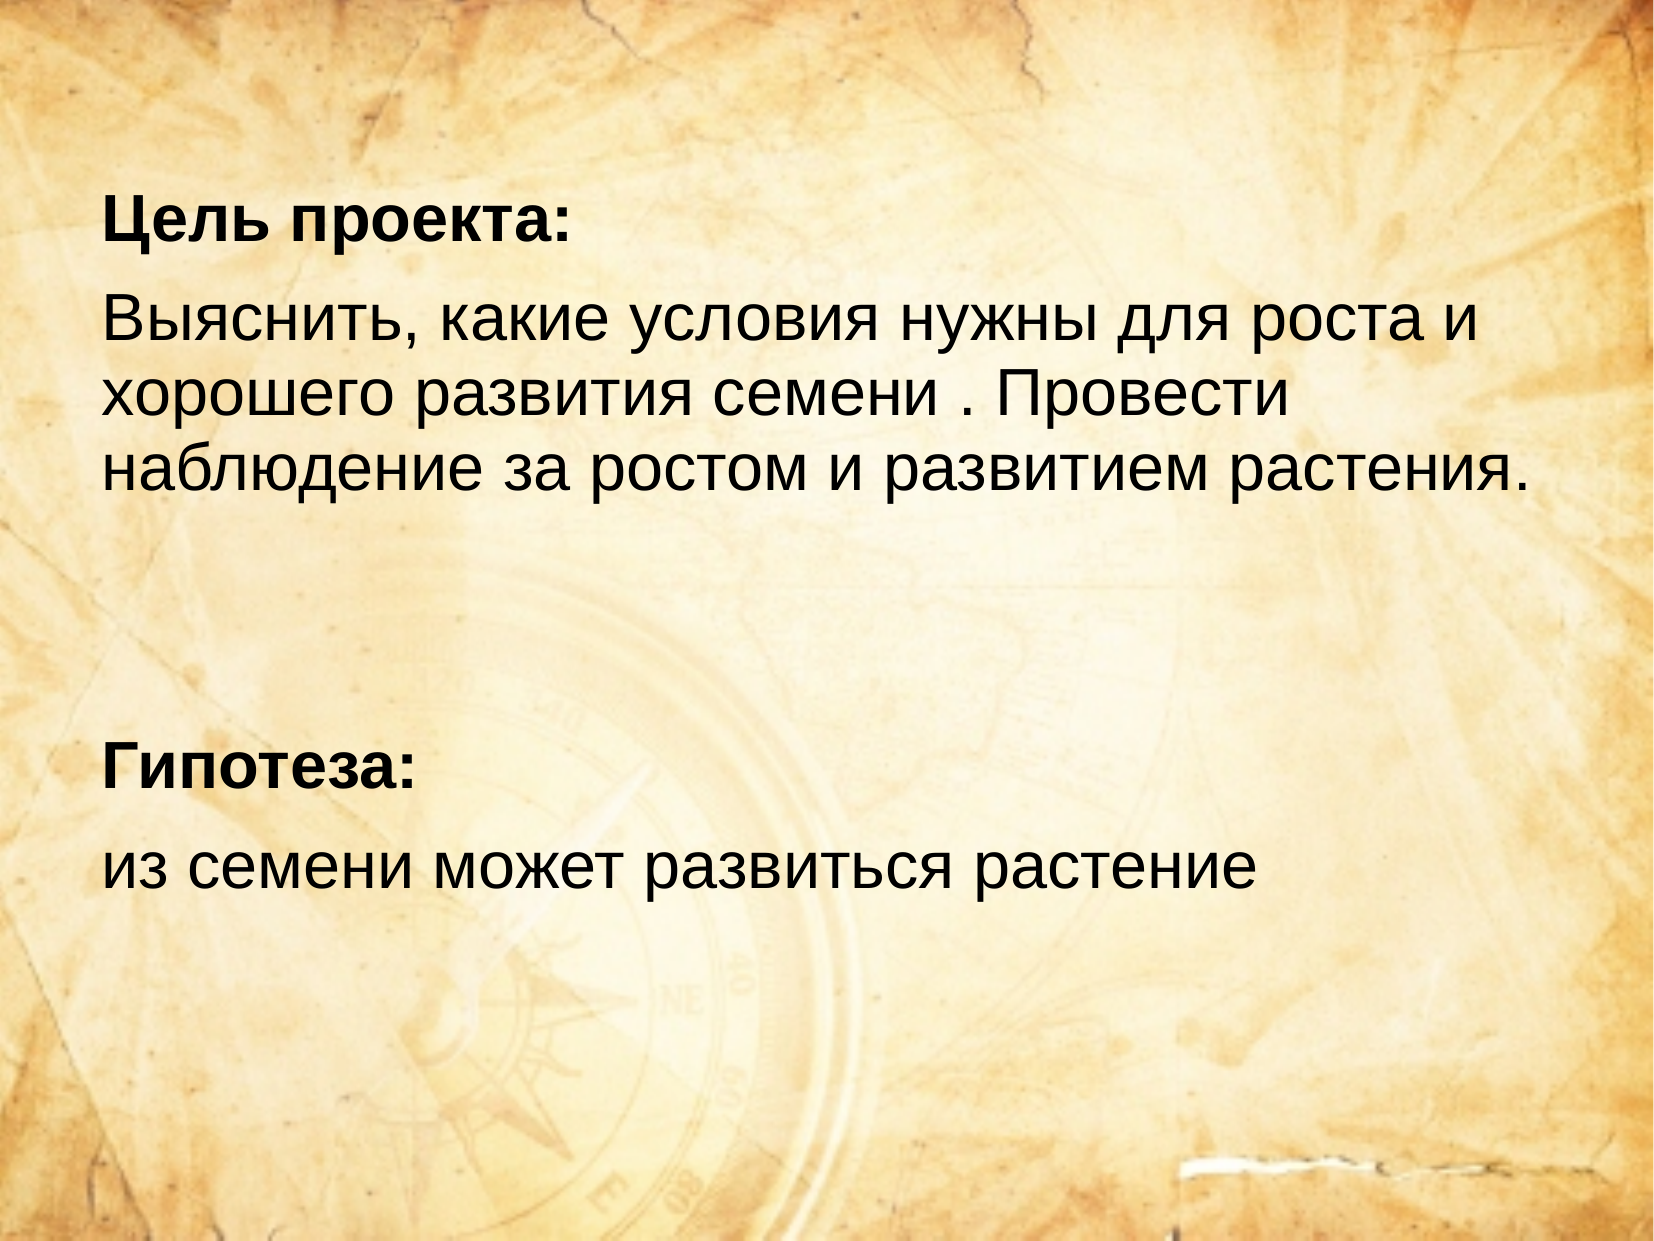

#
Цель проекта:
Выяснить, какие условия нужны для роста и хорошего развития семени . Провести наблюдение за ростом и развитием растения.
Гипотеза:
из семени может развиться растение